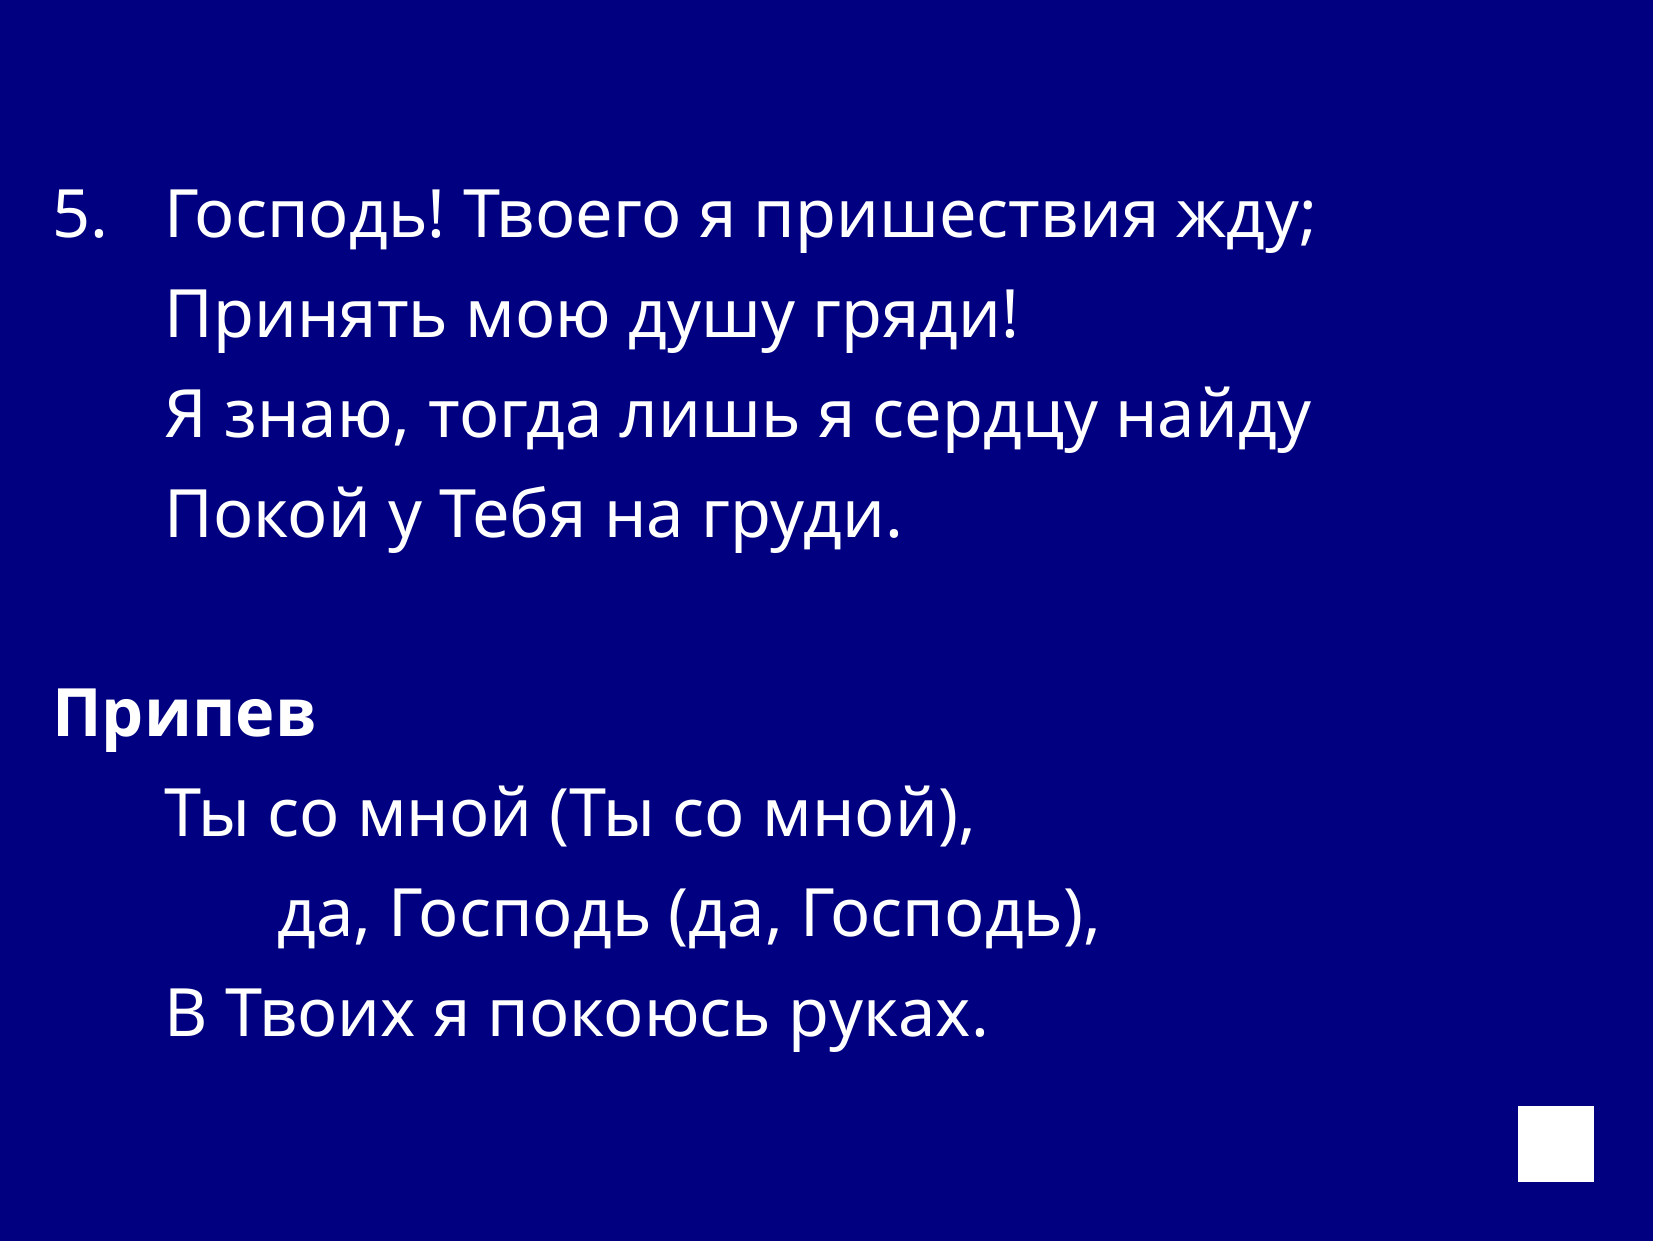

5.	Господь! Твоего я пришествия жду;
	Принять мою душу гряди!
	Я знаю, тогда лишь я сердцу найду
	Покой у Тебя на груди.
Припев
	Ты со мной (Ты со мной),
		да, Господь (да, Господь),
	В Твоих я покоюсь руках.